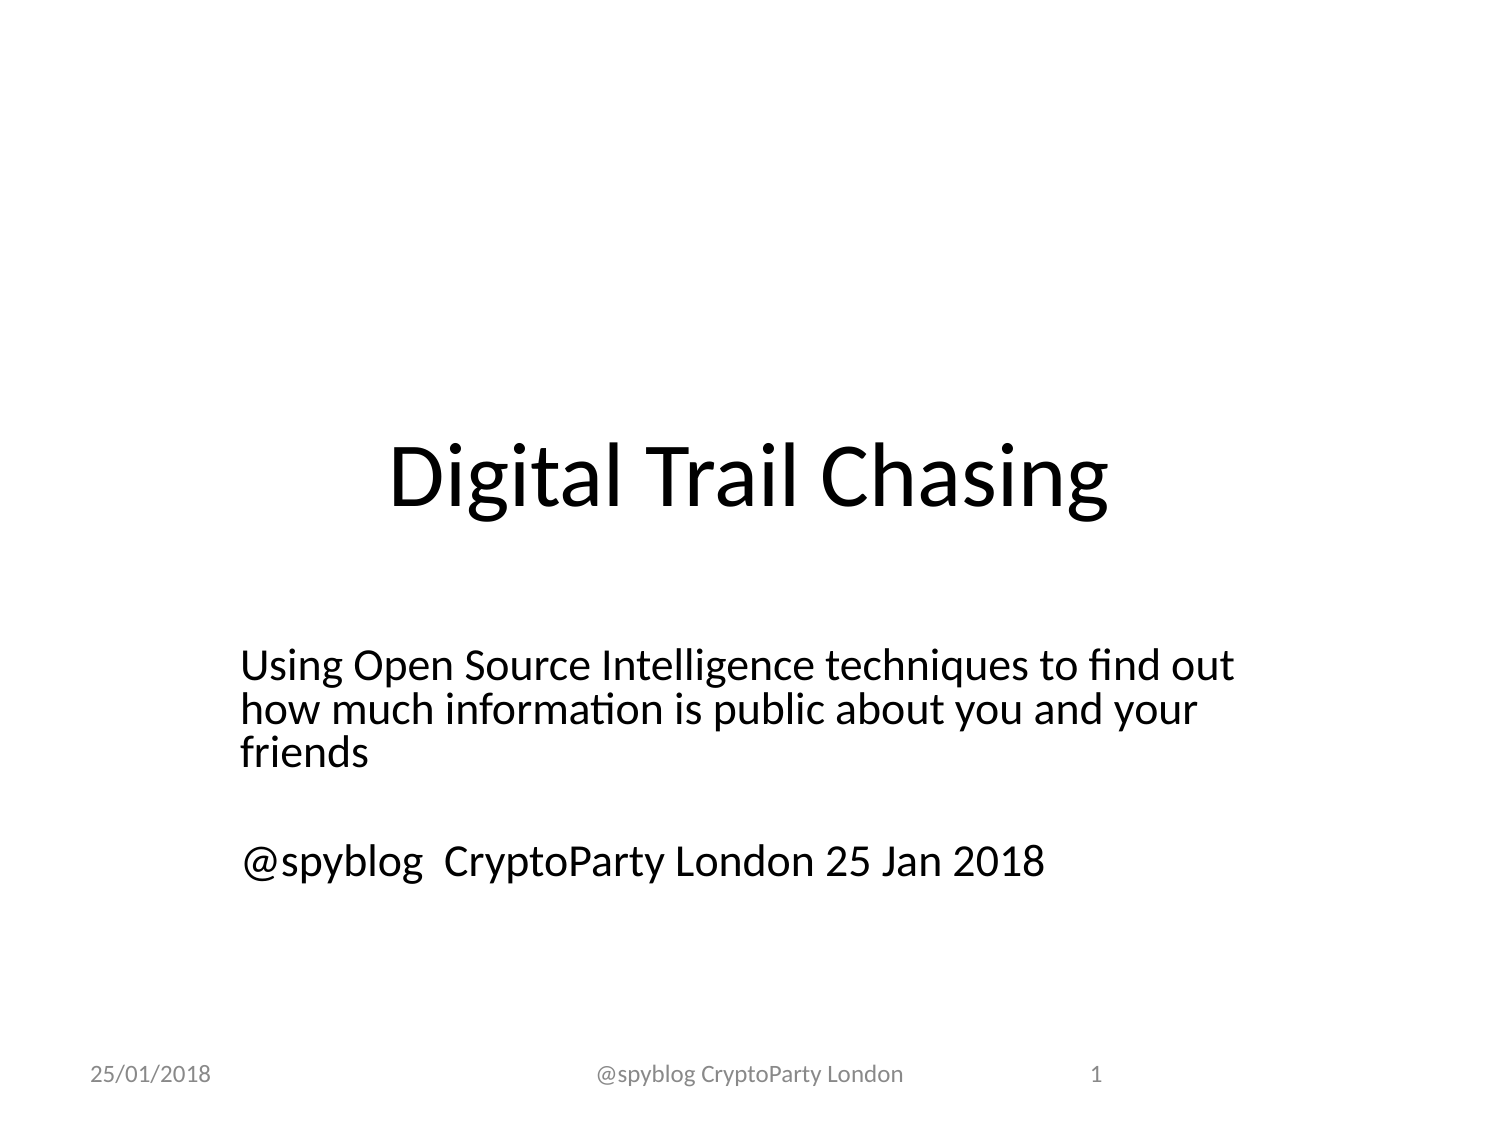

# Digital Trail Chasing
Using Open Source Intelligence techniques to find out how much information is public about you and your friends
@spyblog CryptoParty London 25 Jan 2018
25/01/2018
@spyblog CryptoParty London